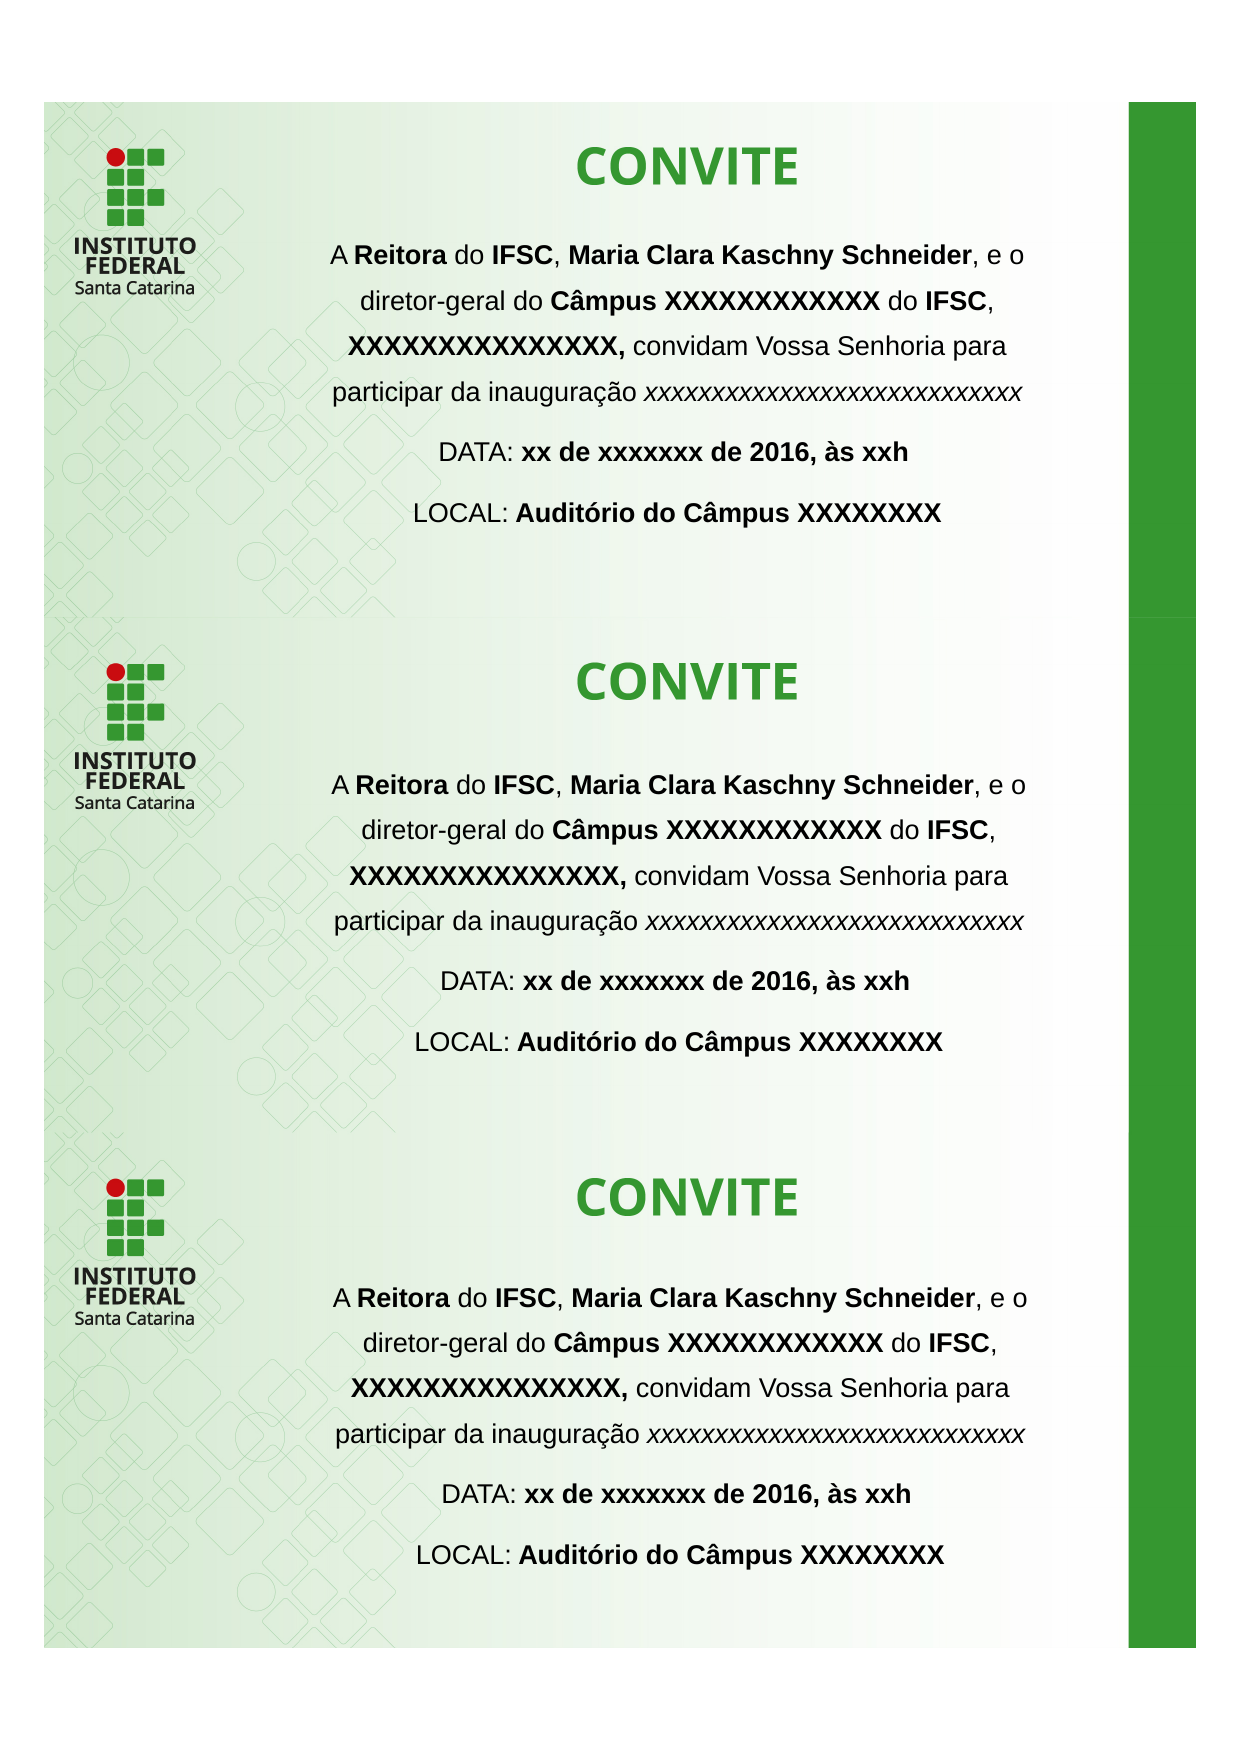

A Reitora do IFSC, Maria Clara Kaschny Schneider, e o diretor-geral do Câmpus XXXXXXXXXXXX do IFSC, XXXXXXXXXXXXXXX, convidam Vossa Senhoria para participar da inauguração xxxxxxxxxxxxxxxxxxxxxxxxxxxx
DATA: xx de xxxxxxx de 2016, às xxh
LOCAL: Auditório do Câmpus XXXXXXXX
A Reitora do IFSC, Maria Clara Kaschny Schneider, e o diretor-geral do Câmpus XXXXXXXXXXXX do IFSC, XXXXXXXXXXXXXXX, convidam Vossa Senhoria para participar da inauguração xxxxxxxxxxxxxxxxxxxxxxxxxxxx
DATA: xx de xxxxxxx de 2016, às xxh
LOCAL: Auditório do Câmpus XXXXXXXX
A Reitora do IFSC, Maria Clara Kaschny Schneider, e o diretor-geral do Câmpus XXXXXXXXXXXX do IFSC, XXXXXXXXXXXXXXX, convidam Vossa Senhoria para participar da inauguração xxxxxxxxxxxxxxxxxxxxxxxxxxxx
DATA: xx de xxxxxxx de 2016, às xxh
LOCAL: Auditório do Câmpus XXXXXXXX